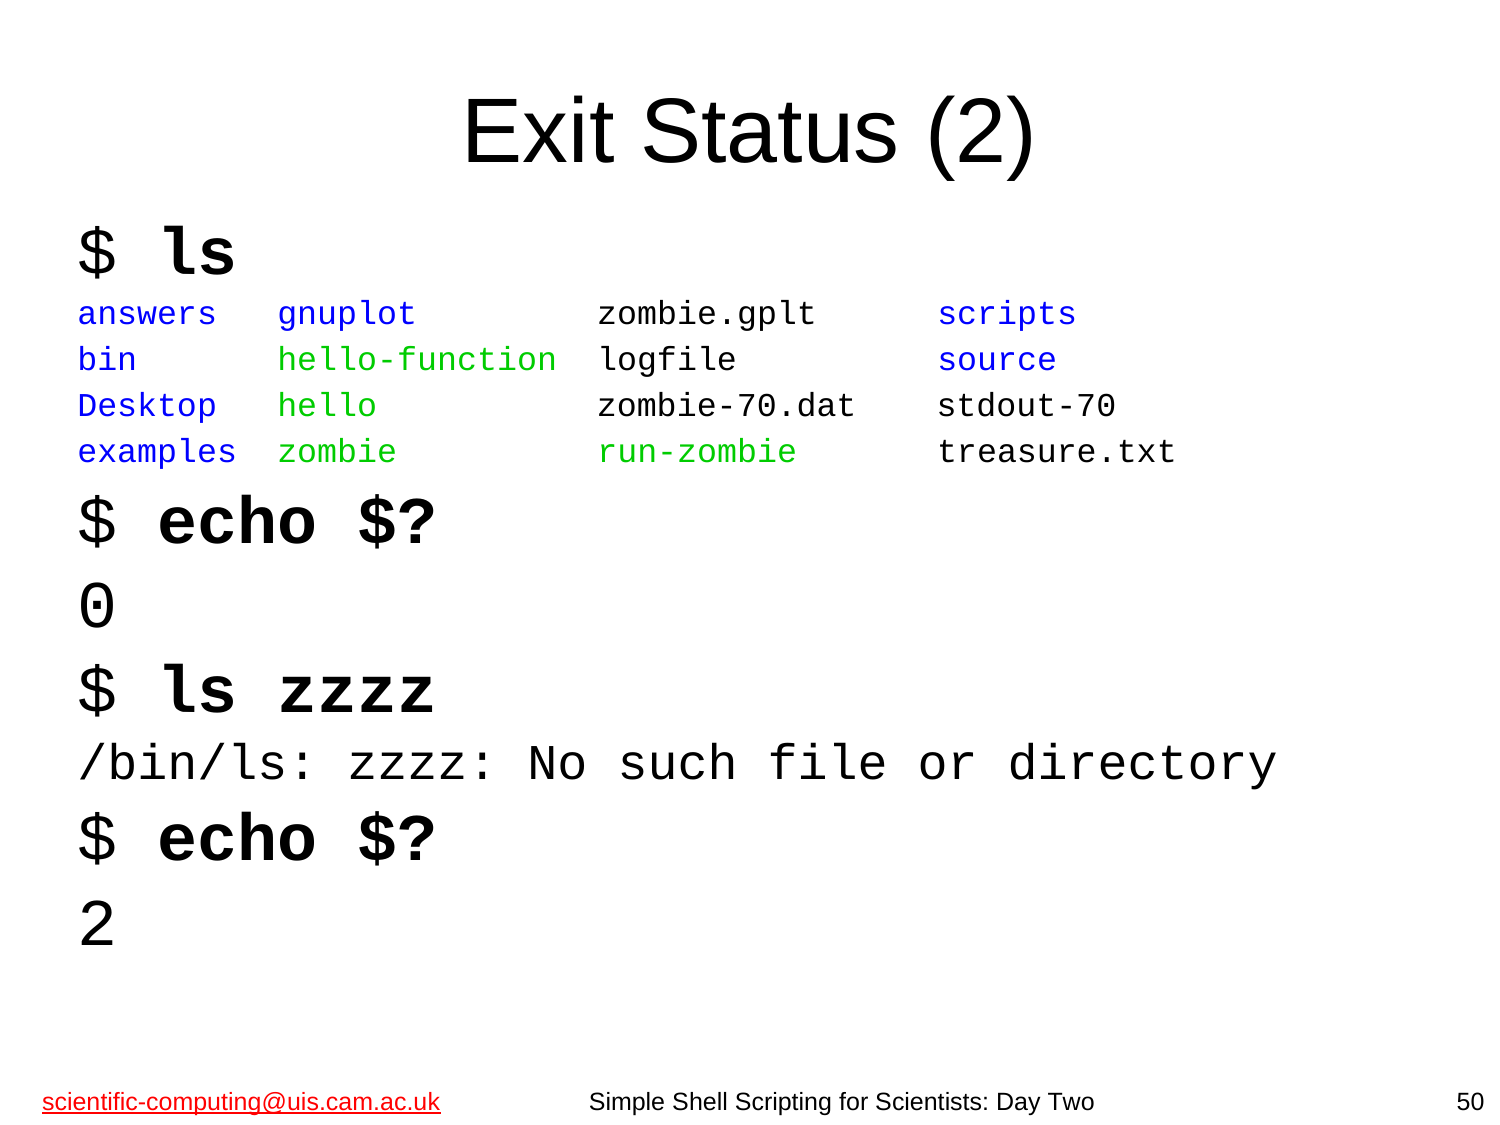

# Exit Status (2)
$ ls
answers gnuplot zombie.gplt scripts
bin hello-function logfile source
Desktop hello zombie-70.dat stdout-70
examples zombie run-zombie treasure.txt
$ echo $?
0
$ ls zzzz
/bin/ls: zzzz: No such file or directory
$ echo $?
2
escience-support@ucs.cam.ac.uk	Simple Shell Scripting for Scientists: Day Two
50